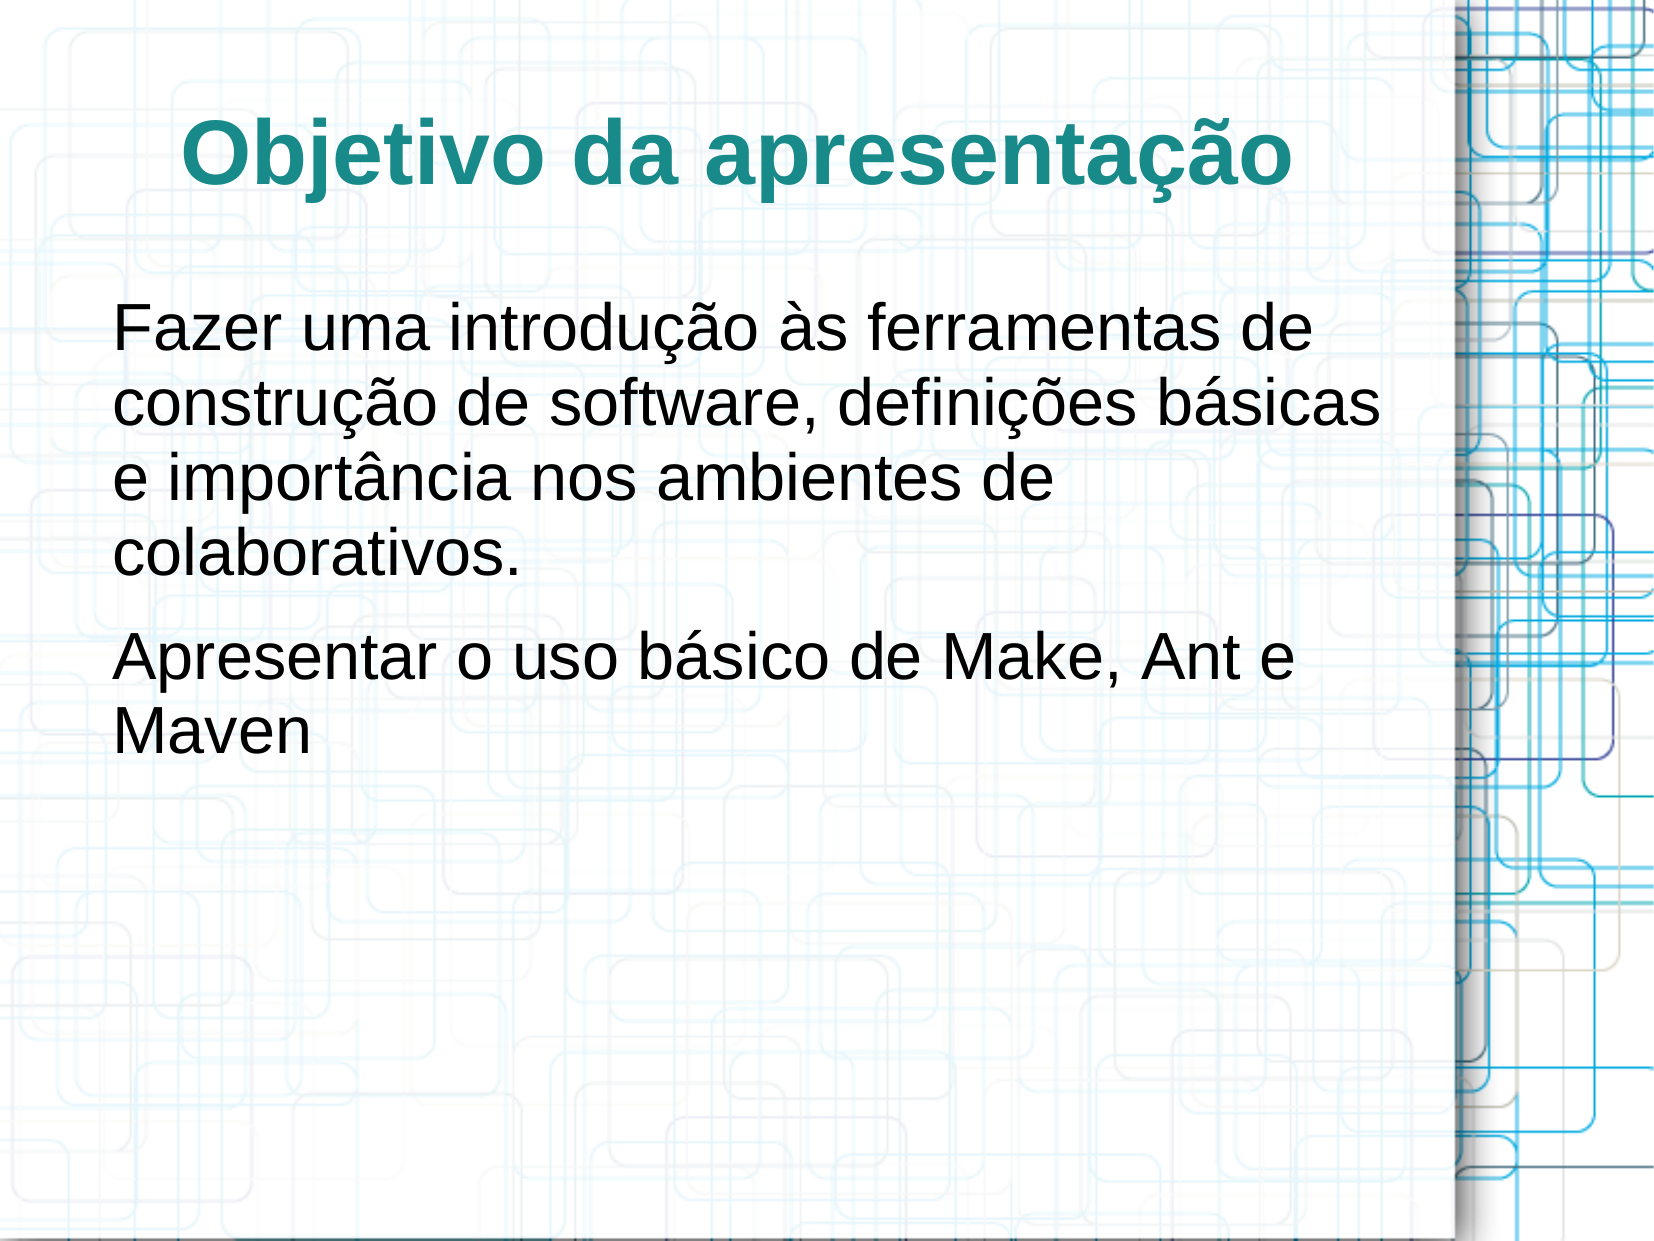

# Objetivo da apresentação
Fazer uma introdução às ferramentas de construção de software, definições básicas e importância nos ambientes de colaborativos.
Apresentar o uso básico de Make, Ant e Maven